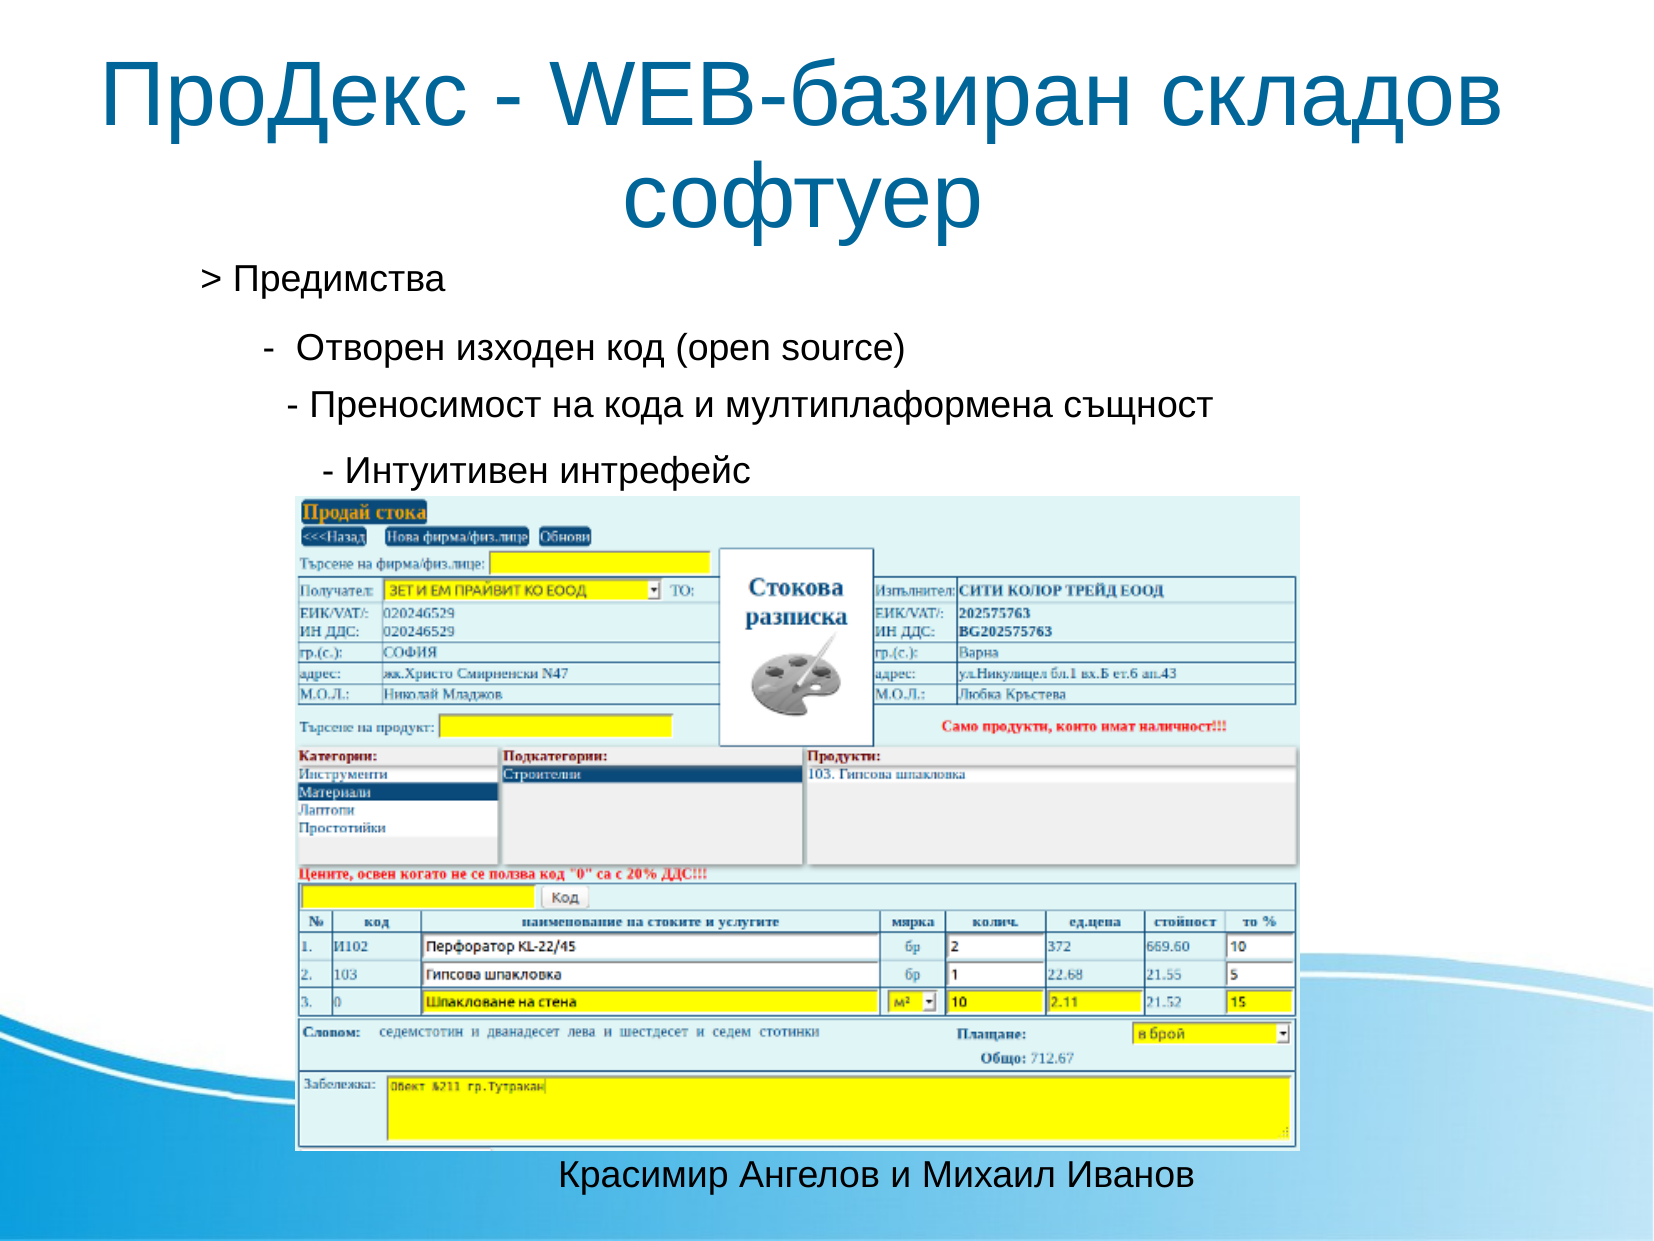

# ПроДекс - WEB-базиран складов софтуер
> Предимства
- Отворен изходен код (open source)
- Преносимост на кода и мултиплаформена същност
- Интуитивен интрефейс
Красимир Ангелов и Михаил Иванов